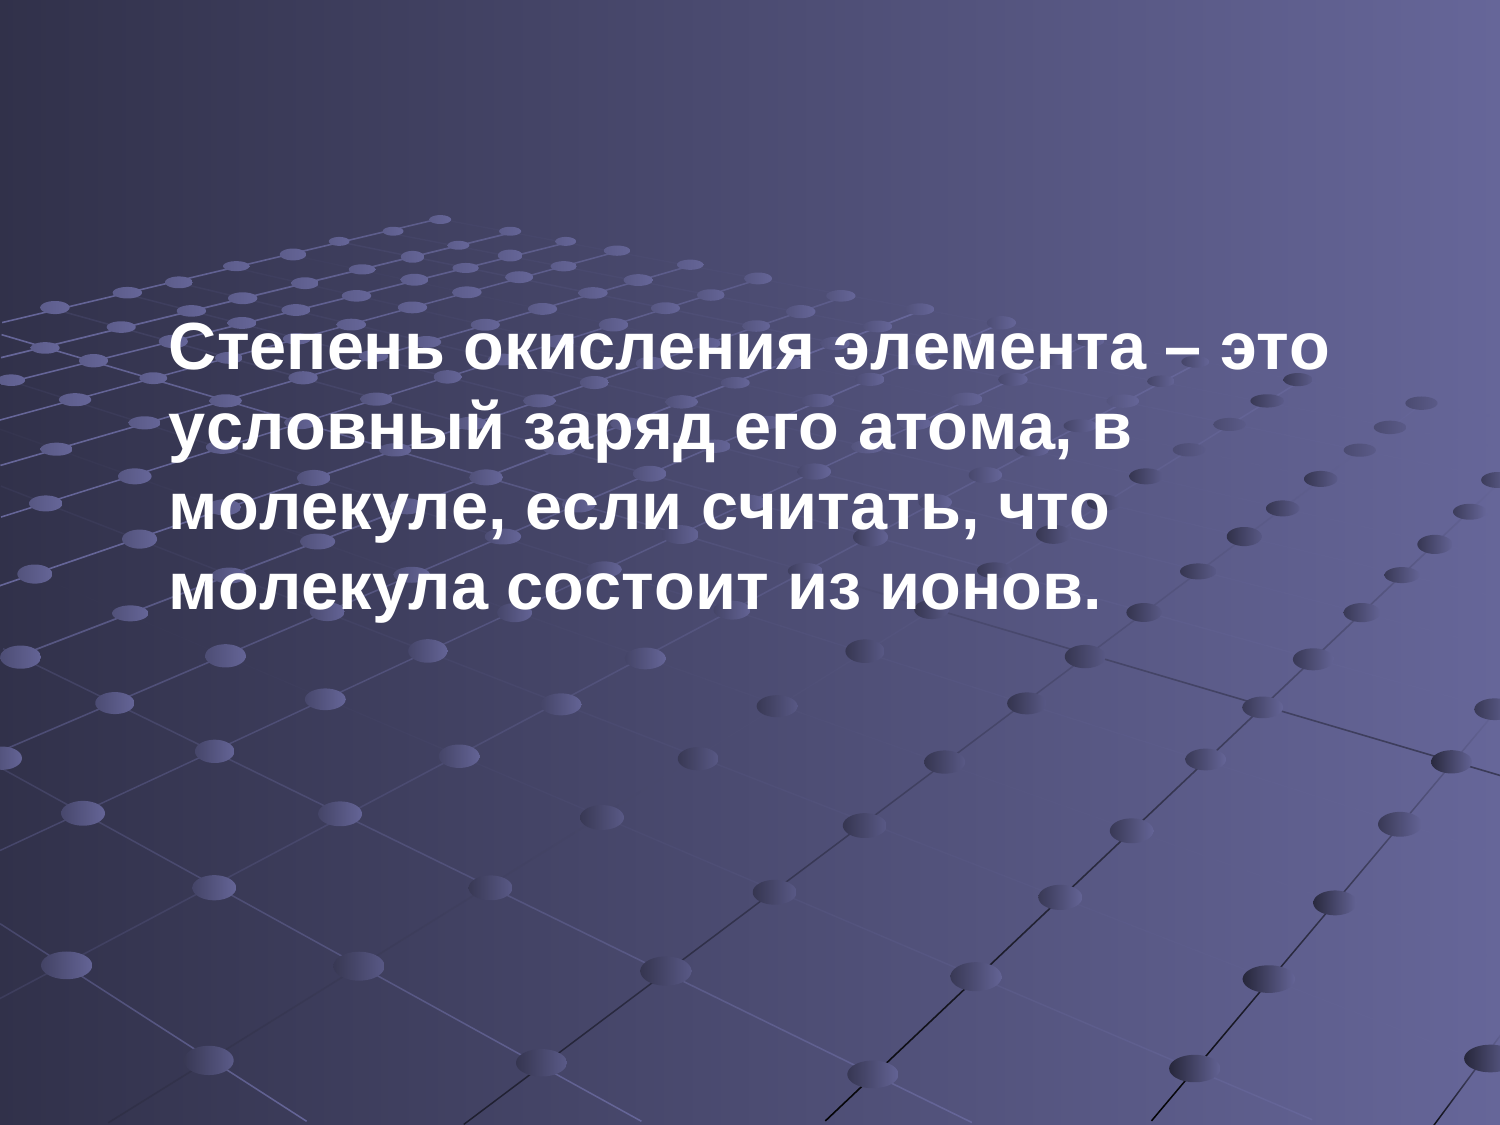

Степень окисления элемента – это условный заряд его атома, в молекуле, если считать, что молекула состоит из ионов.